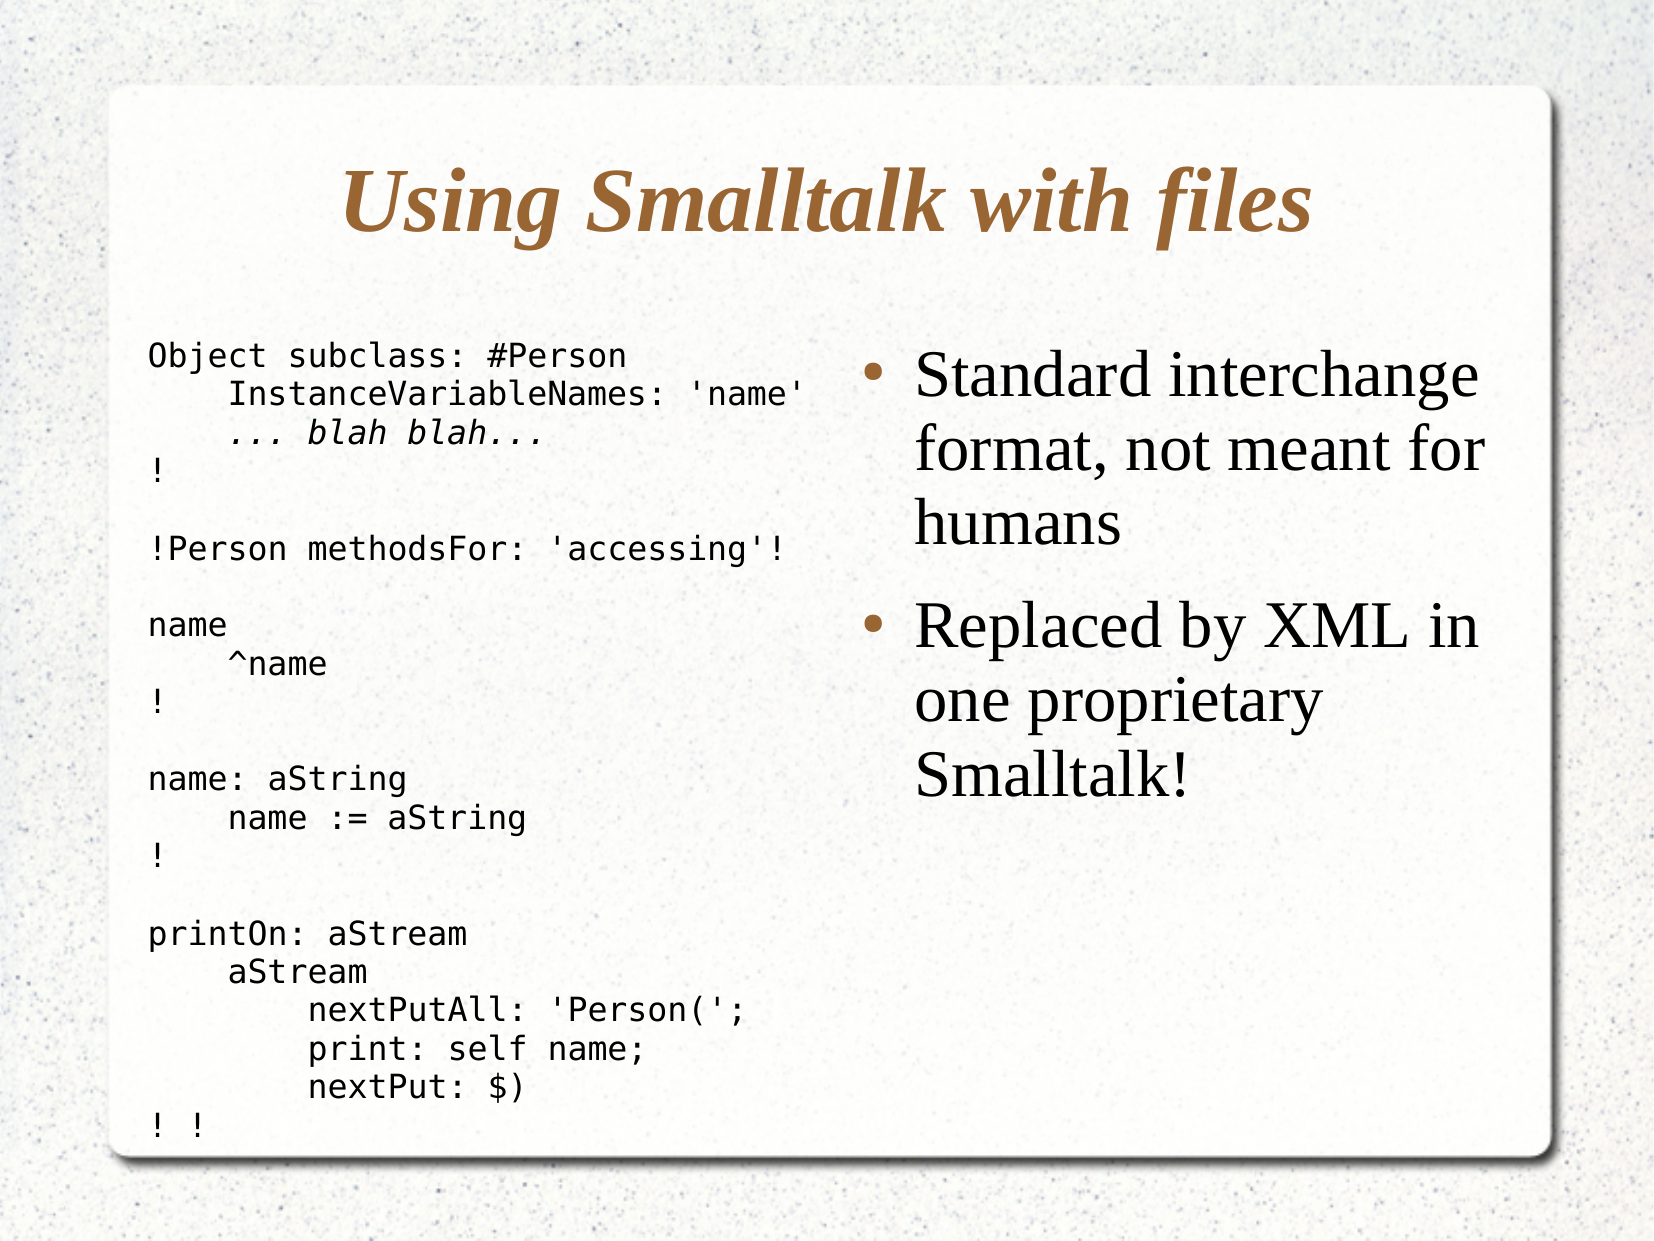

# Using Smalltalk with files
Object subclass: #Person
 InstanceVariableNames: 'name'
 ... blah blah...
!
!Person methodsFor: 'accessing'!
name
 ^name
!
name: aString
 name := aString
!
printOn: aStream
 aStream
 nextPutAll: 'Person(';
 print: self name;
 nextPut: $)
! !
Standard interchange format, not meant for humans
Replaced by XML in one proprietary Smalltalk!